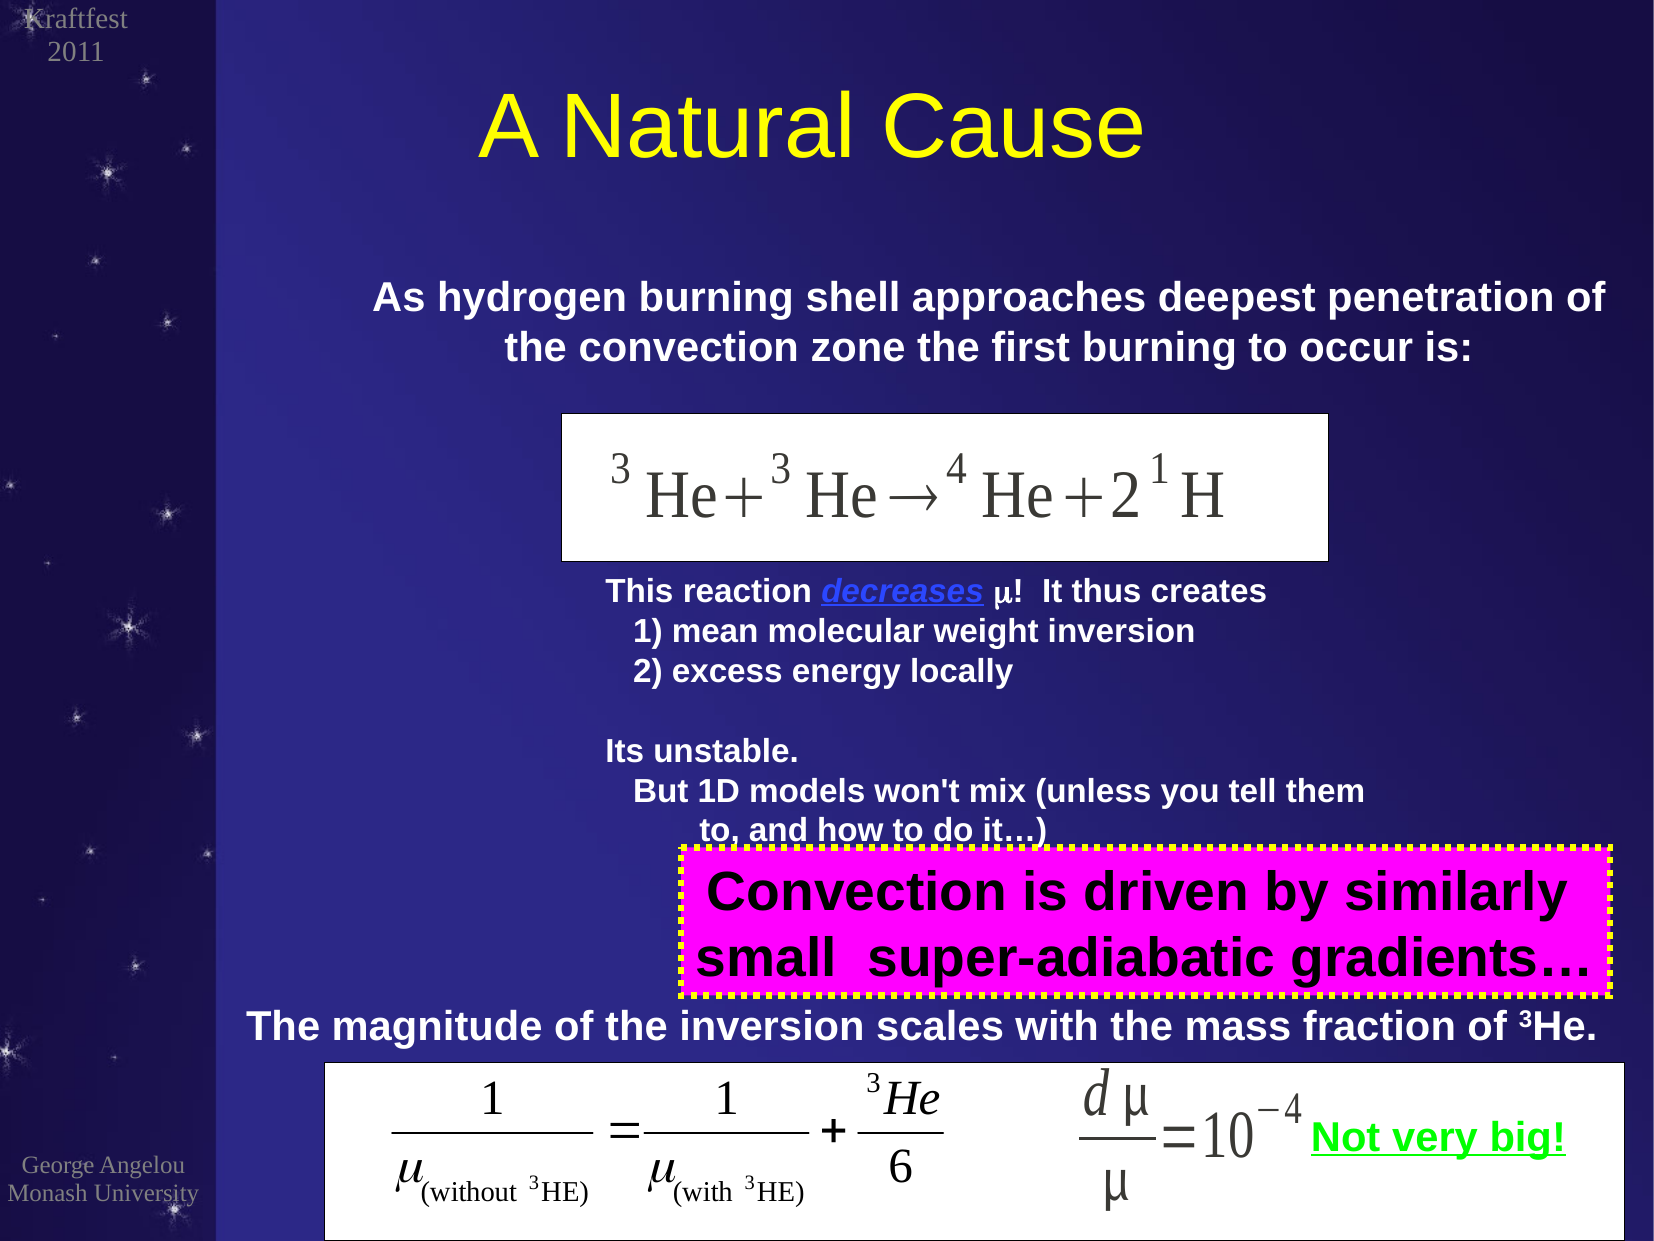

# A Natural Cause
As hydrogen burning shell approaches deepest penetration of the convection zone the first burning to occur is:
This reaction decreases ! It thus creates
 1) mean molecular weight inversion
 2) excess energy locally
Its unstable.
 But 1D models won't mix (unless you tell them to, and how to do it…)‏
Convection is driven by similarly
small super-adiabatic gradients…
The magnitude of the inversion scales with the mass fraction of 3He.
Not very big!
10